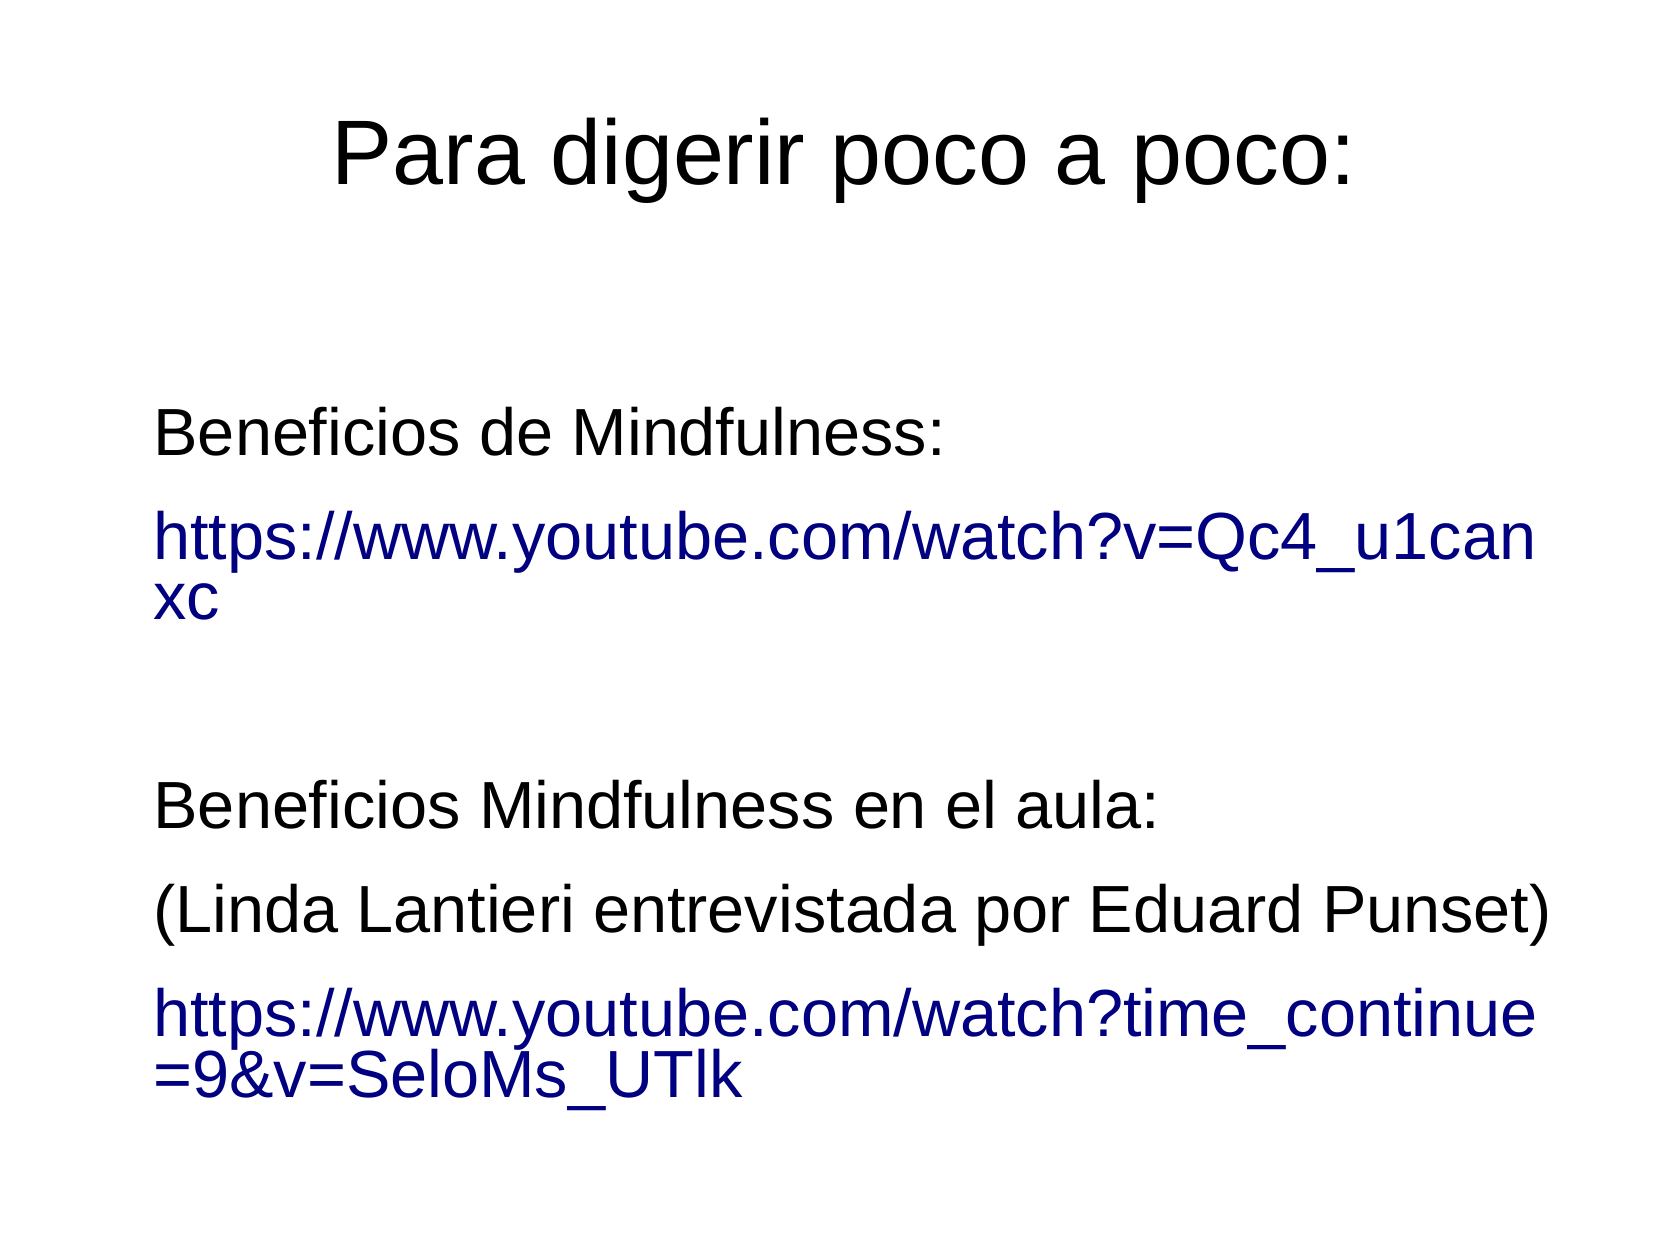

# Para digerir poco a poco:
Beneficios de Mindfulness:
https://www.youtube.com/watch?v=Qc4_u1canxc
Beneficios Mindfulness en el aula:
(Linda Lantieri entrevistada por Eduard Punset)
https://www.youtube.com/watch?time_continue=9&v=SeloMs_UTlk